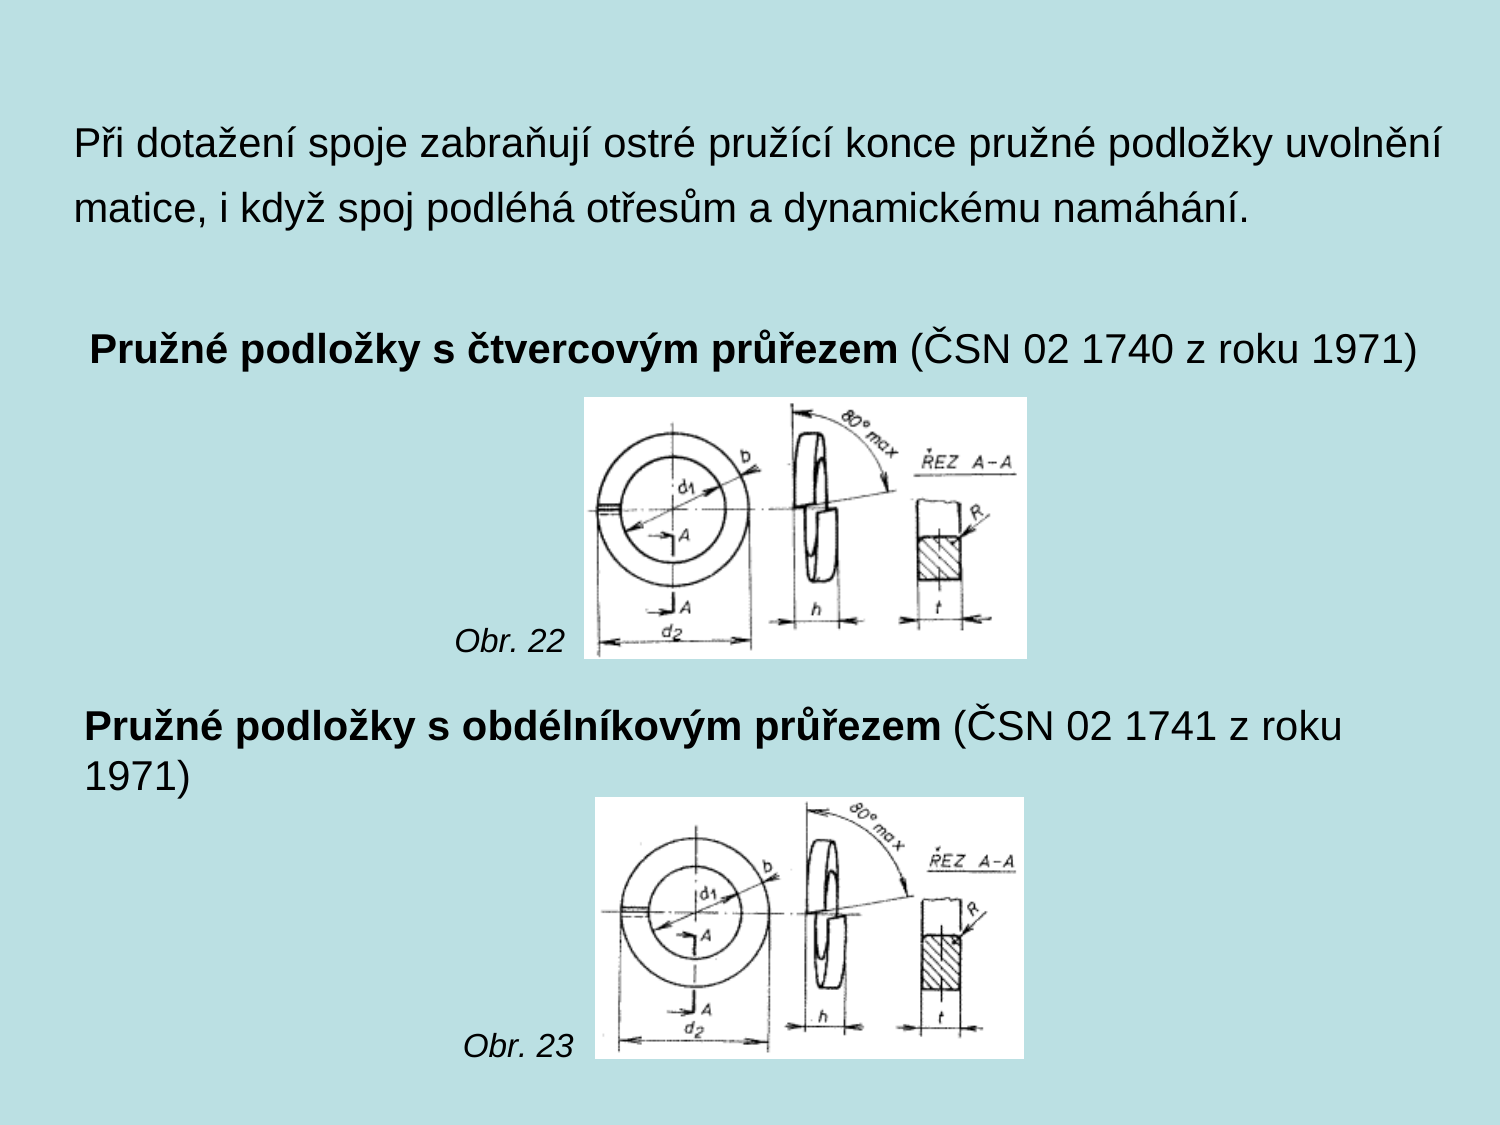

Při dotažení spoje zabraňují ostré pružící konce pružné podložky uvolnění matice, i když spoj podléhá otřesům a dynamickému namáhání.
Pružné podložky s čtvercovým průřezem (ČSN 02 1740 z roku 1971)
Obr. 22
Pružné podložky s obdélníkovým průřezem (ČSN 02 1741 z roku 1971)
Obr. 23